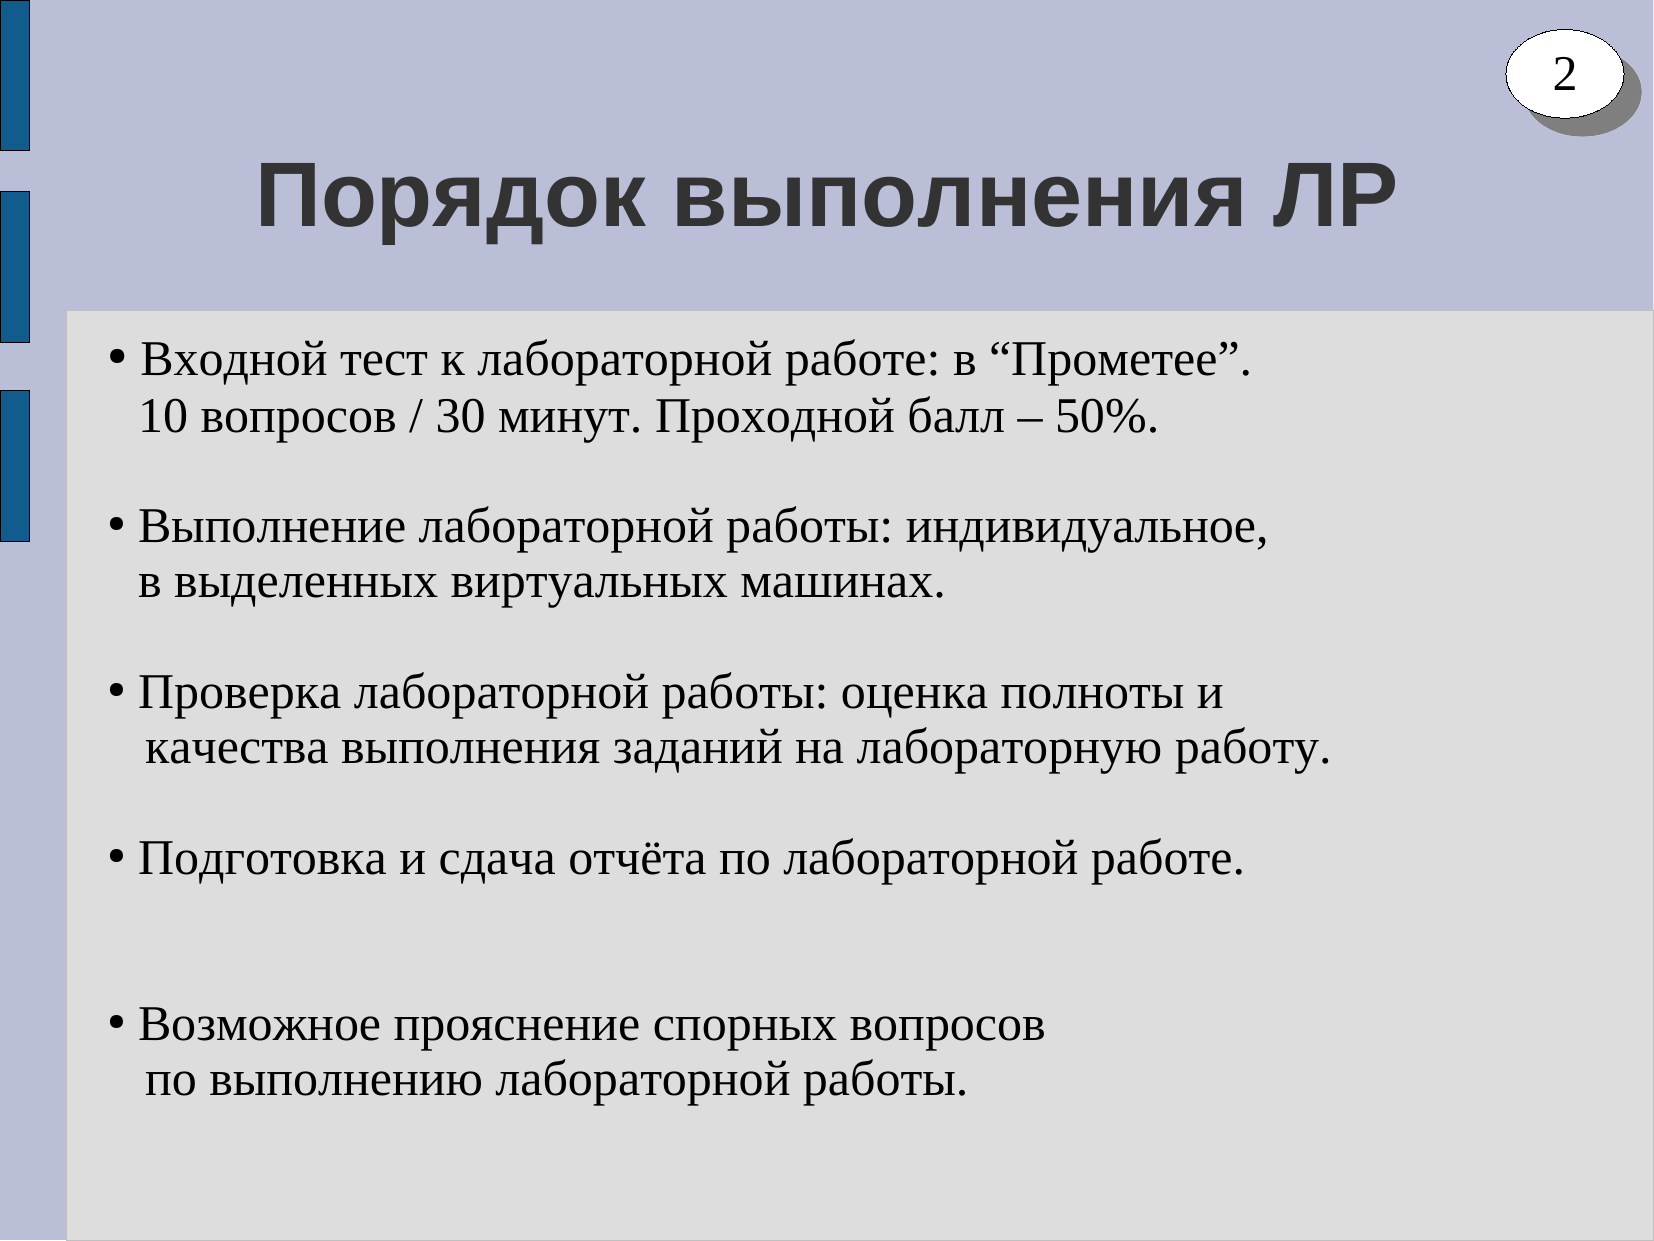

2
# Порядок выполнения ЛР
 Входной тест к лабораторной работе: в “Прометее”.
 10 вопросов / 30 минут. Проходной балл – 50%.
 Выполнение лабораторной работы: индивидуальное,
 в выделенных виртуальных машинах.
 Проверка лабораторной работы: оценка полноты и
 качества выполнения заданий на лабораторную работу.
 Подготовка и сдача отчёта по лабораторной работе.
 Возможное прояснение спорных вопросов
 по выполнению лабораторной работы.